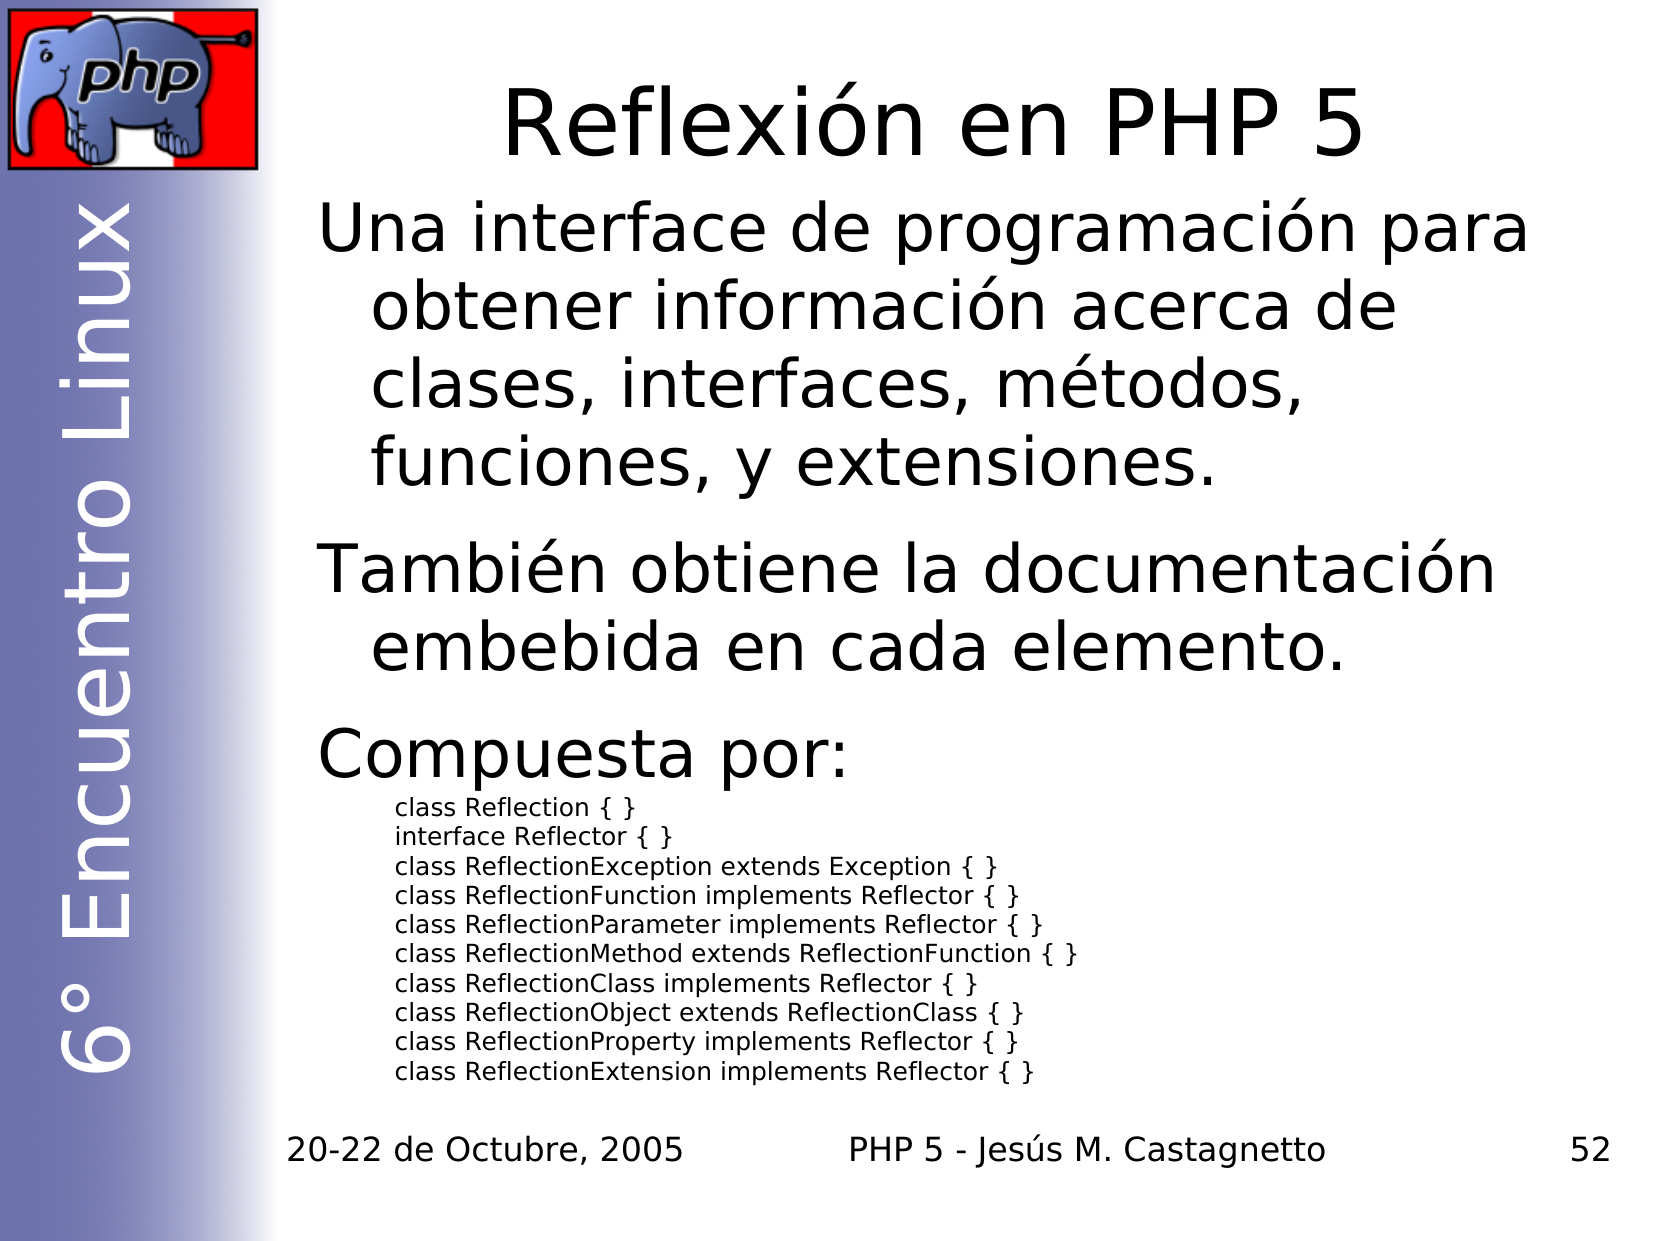

# Reflexión en PHP 5
Una interface de programación para obtener información acerca de clases, interfaces, métodos, funciones, y extensiones.
También obtiene la documentación embebida en cada elemento.
Compuesta por:
class Reflection { }
interface Reflector { }
class ReflectionException extends Exception { }
class ReflectionFunction implements Reflector { }
class ReflectionParameter implements Reflector { }
class ReflectionMethod extends ReflectionFunction { }
class ReflectionClass implements Reflector { }
class ReflectionObject extends ReflectionClass { }
class ReflectionProperty implements Reflector { }
class ReflectionExtension implements Reflector { }
20-22 de Octubre, 2005
PHP 5 - Jesús M. Castagnetto
52